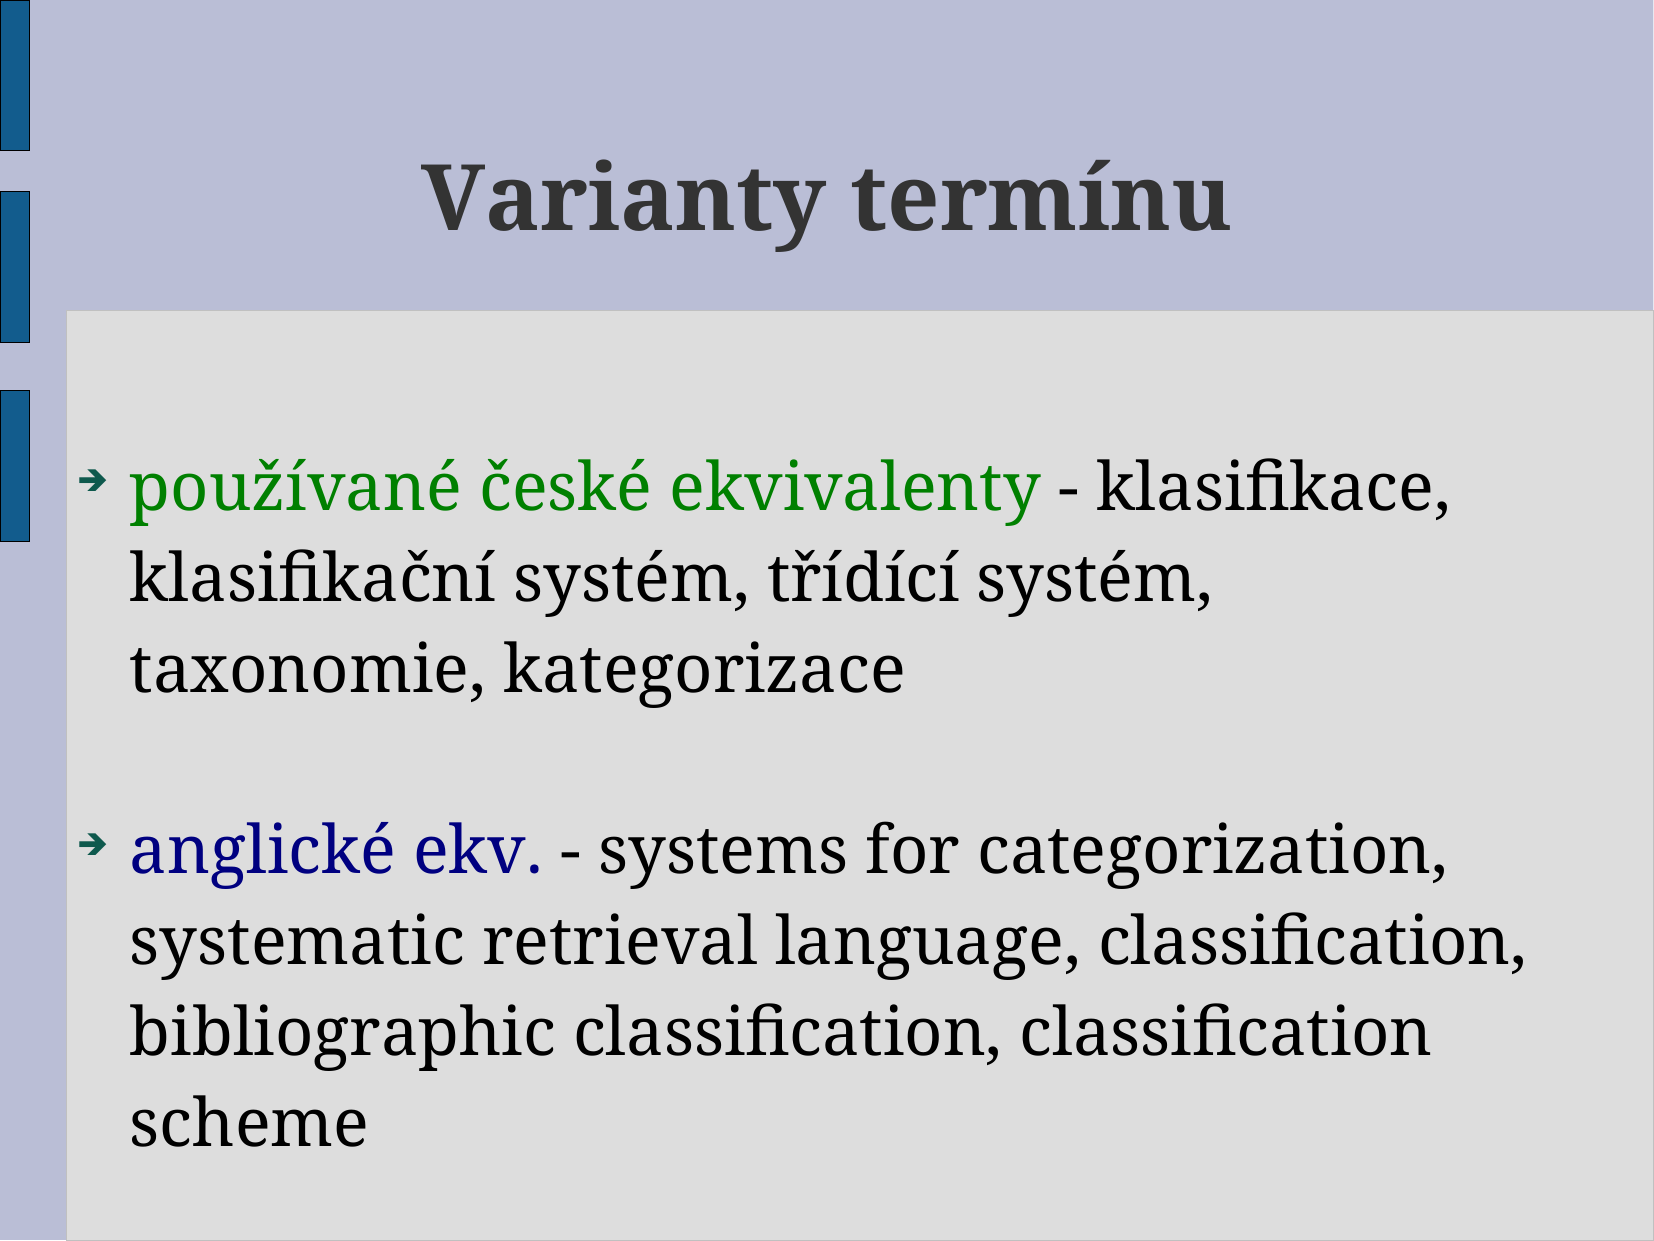

# Varianty termínu
používané české ekvivalenty - klasifikace, klasifikační systém, třídící systém, taxonomie, kategorizace
anglické ekv. - systems for categorization, systematic retrieval language, classification, bibliographic classification, classification scheme